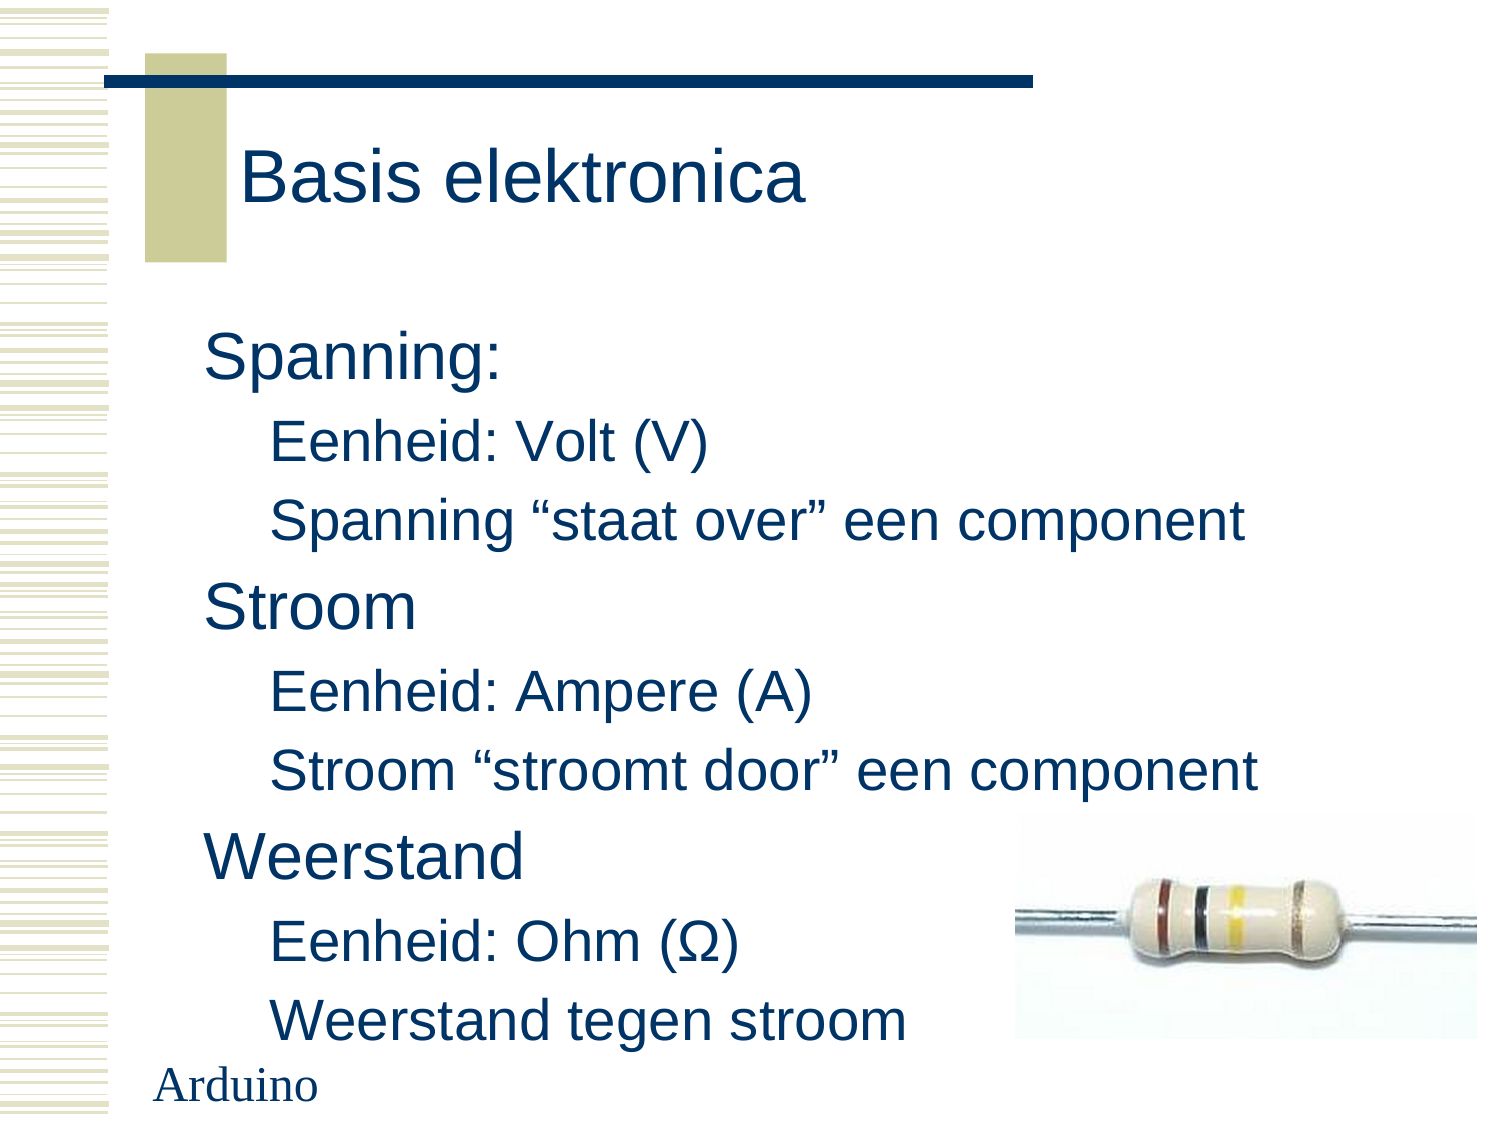

# Basis elektronica
Spanning:
Eenheid: Volt (V)
Spanning “staat over” een component
Stroom
Eenheid: Ampere (A)
Stroom “stroomt door” een component
Weerstand
Eenheid: Ohm (Ω)
Weerstand tegen stroom
Arduino